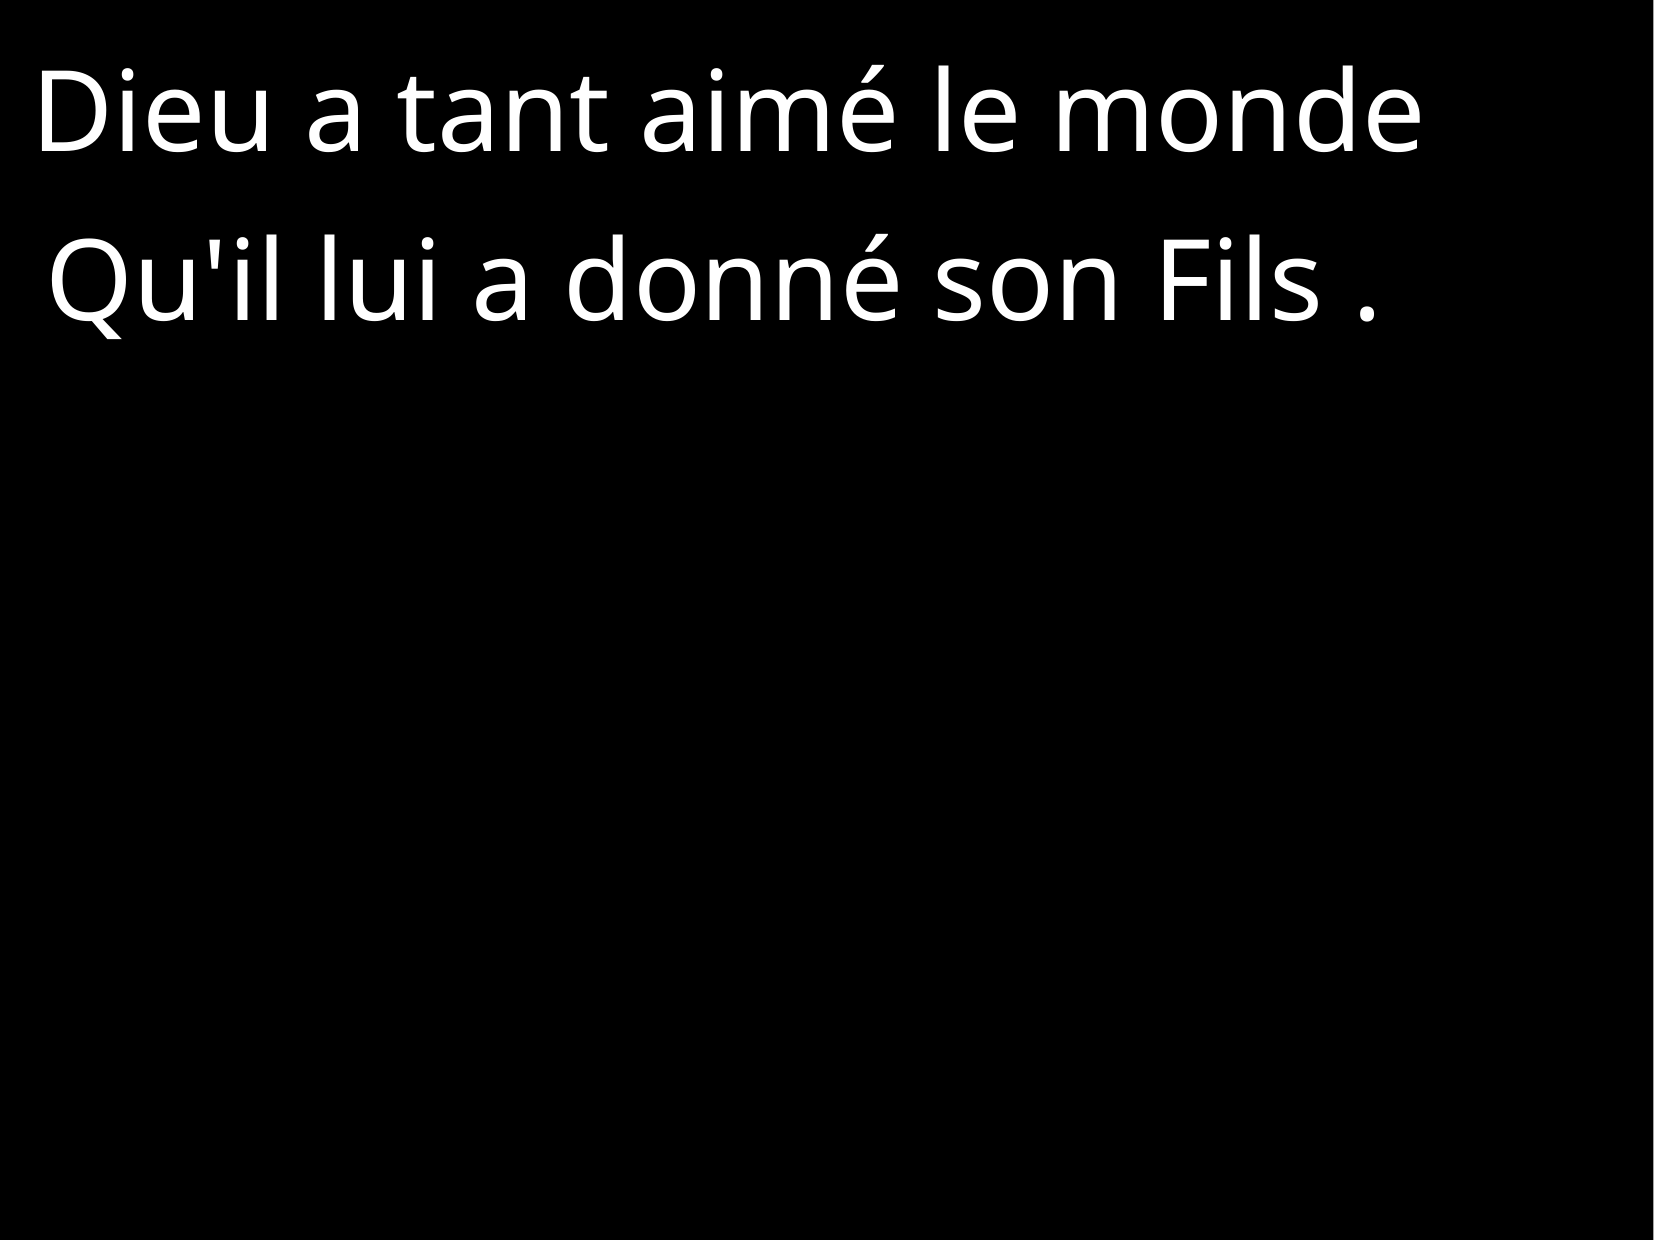

Dieu a tant aimé le monde
Qu'il lui a donné son Fils .